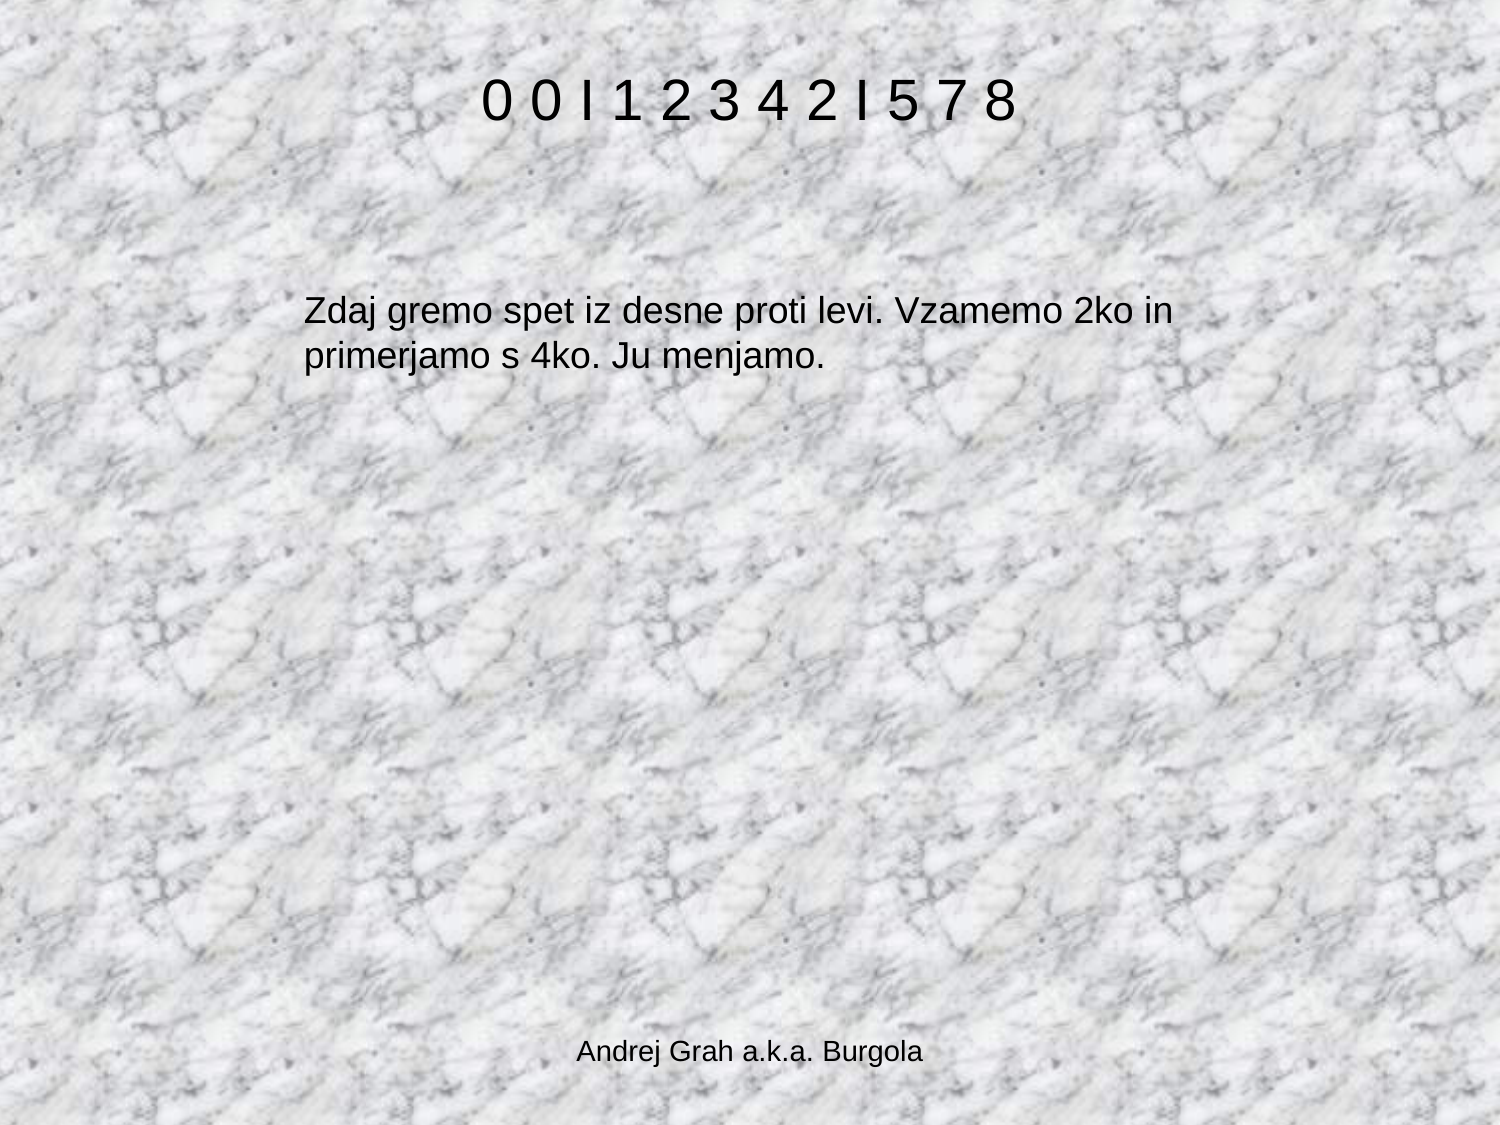

0 0 I 1 2 3 4 2 I 5 7 8
Zdaj gremo spet iz desne proti levi. Vzamemo 2ko in primerjamo s 4ko. Ju menjamo.
Andrej Grah a.k.a. Burgola